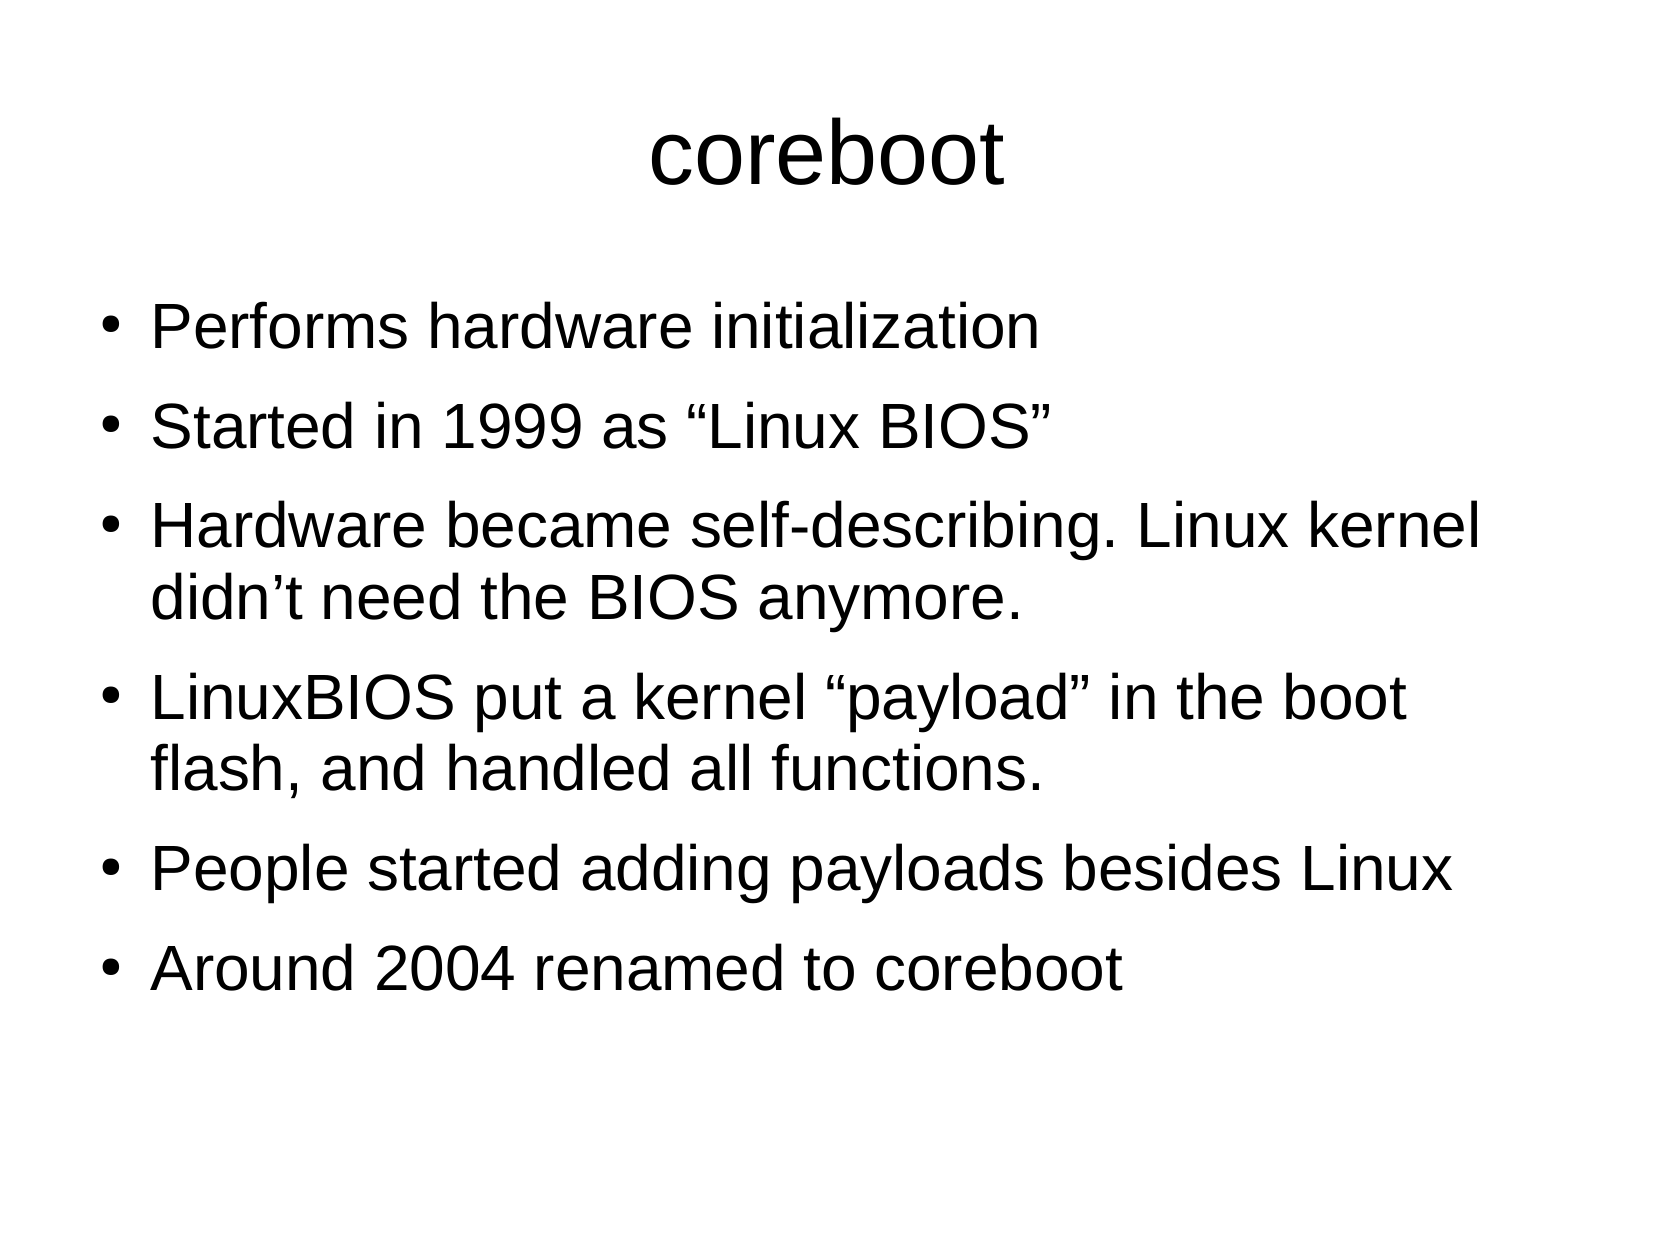

# coreboot
Performs hardware initialization
Started in 1999 as “Linux BIOS”
Hardware became self-describing. Linux kernel didn’t need the BIOS anymore.
LinuxBIOS put a kernel “payload” in the boot flash, and handled all functions.
People started adding payloads besides Linux
Around 2004 renamed to coreboot